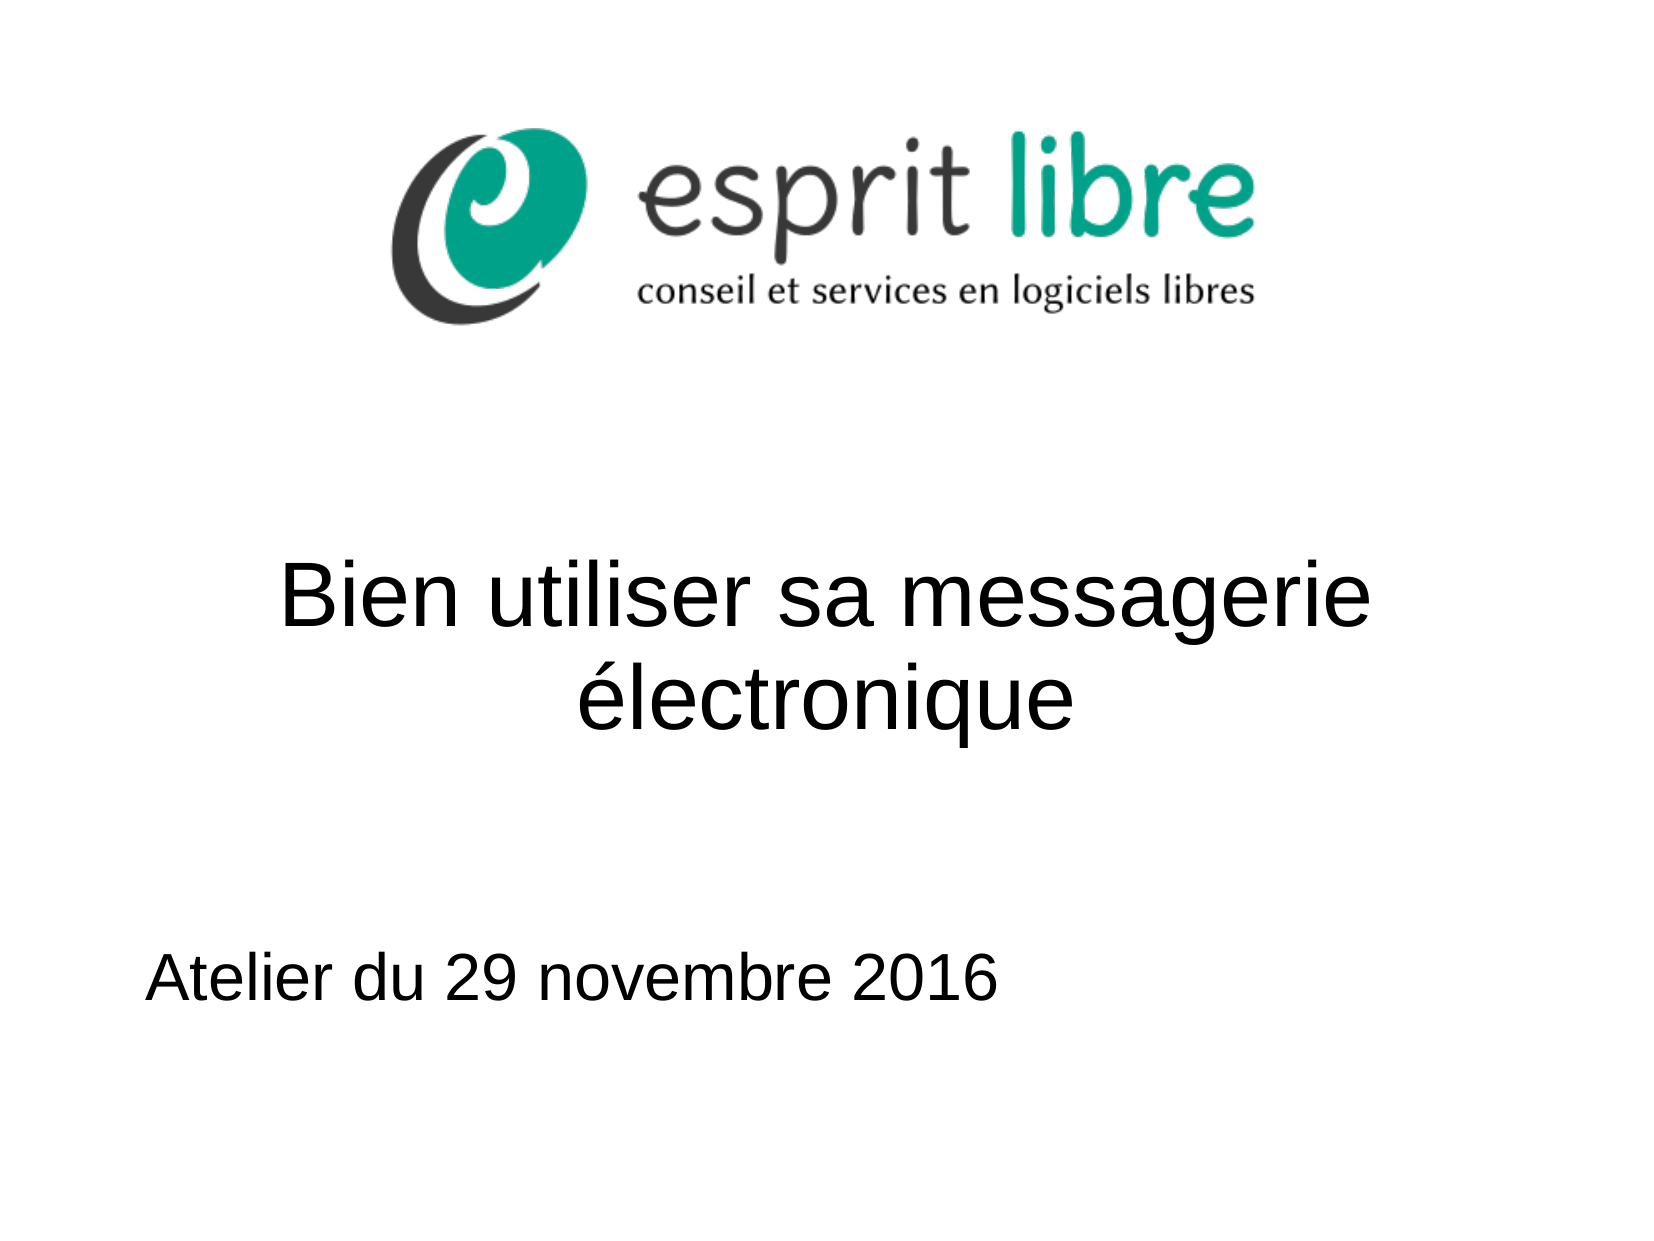

# Bien utiliser sa messagerie électronique
Atelier du 29 novembre 2016